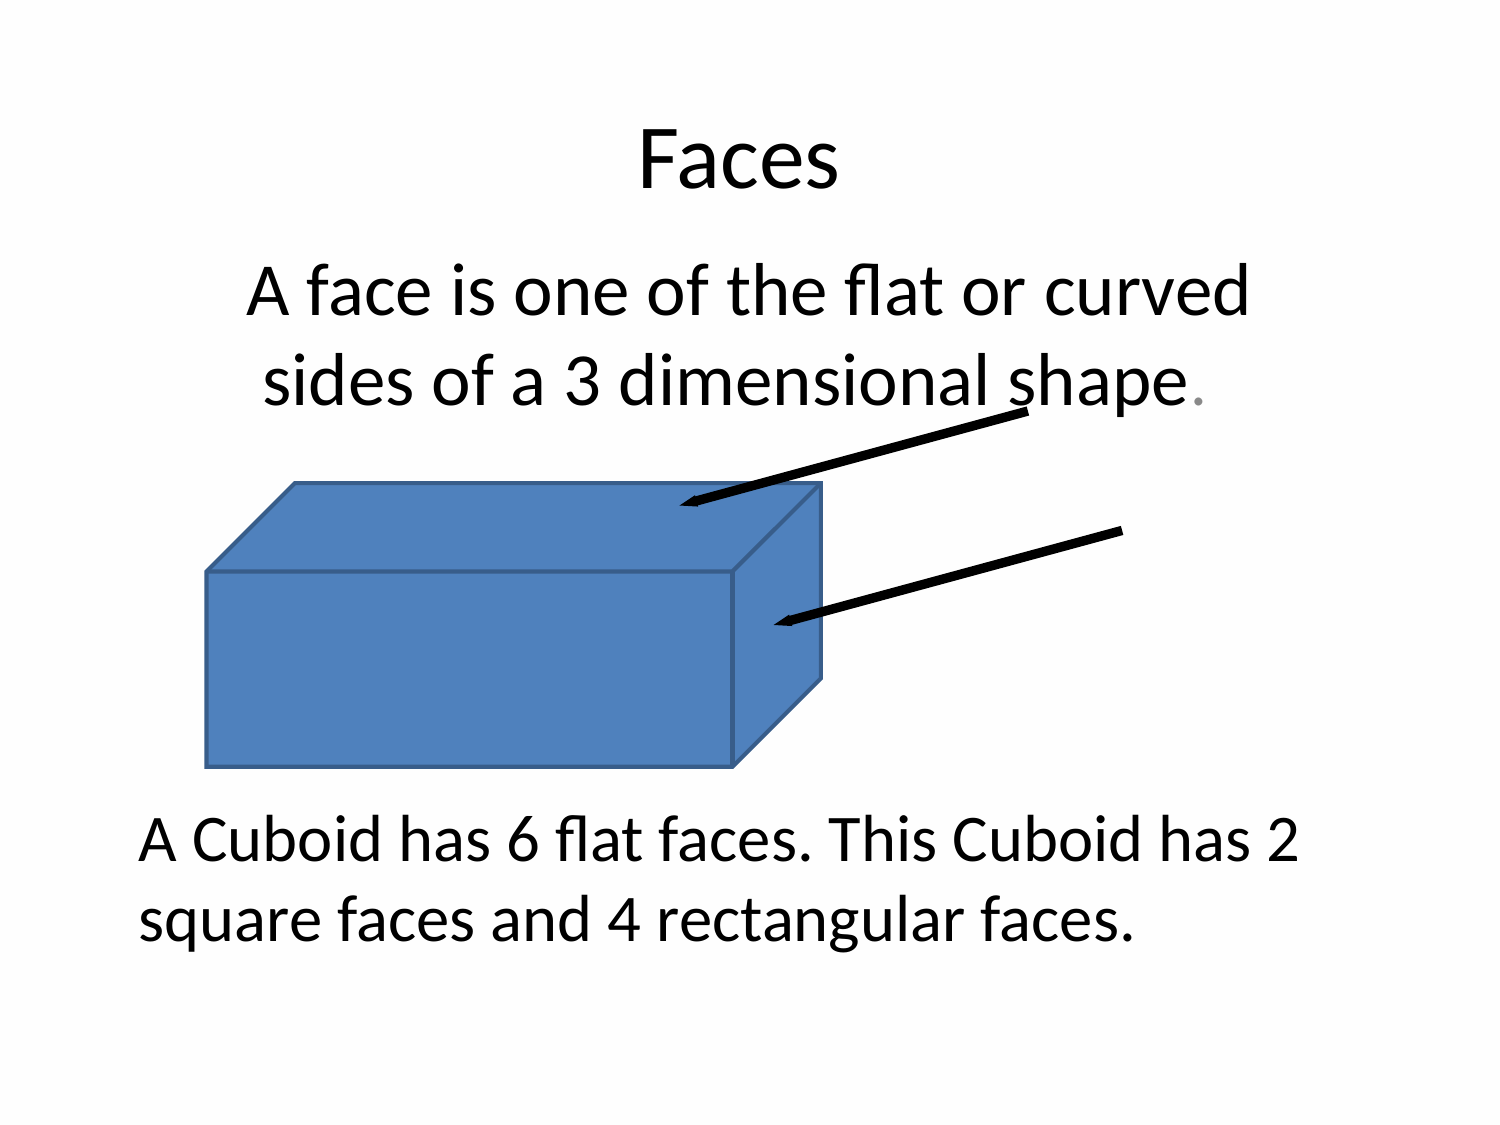

# Faces
A face is one of the flat or curved sides of a 3 dimensional shape.
A Cuboid has 6 flat faces. This Cuboid has 2 square faces and 4 rectangular faces.